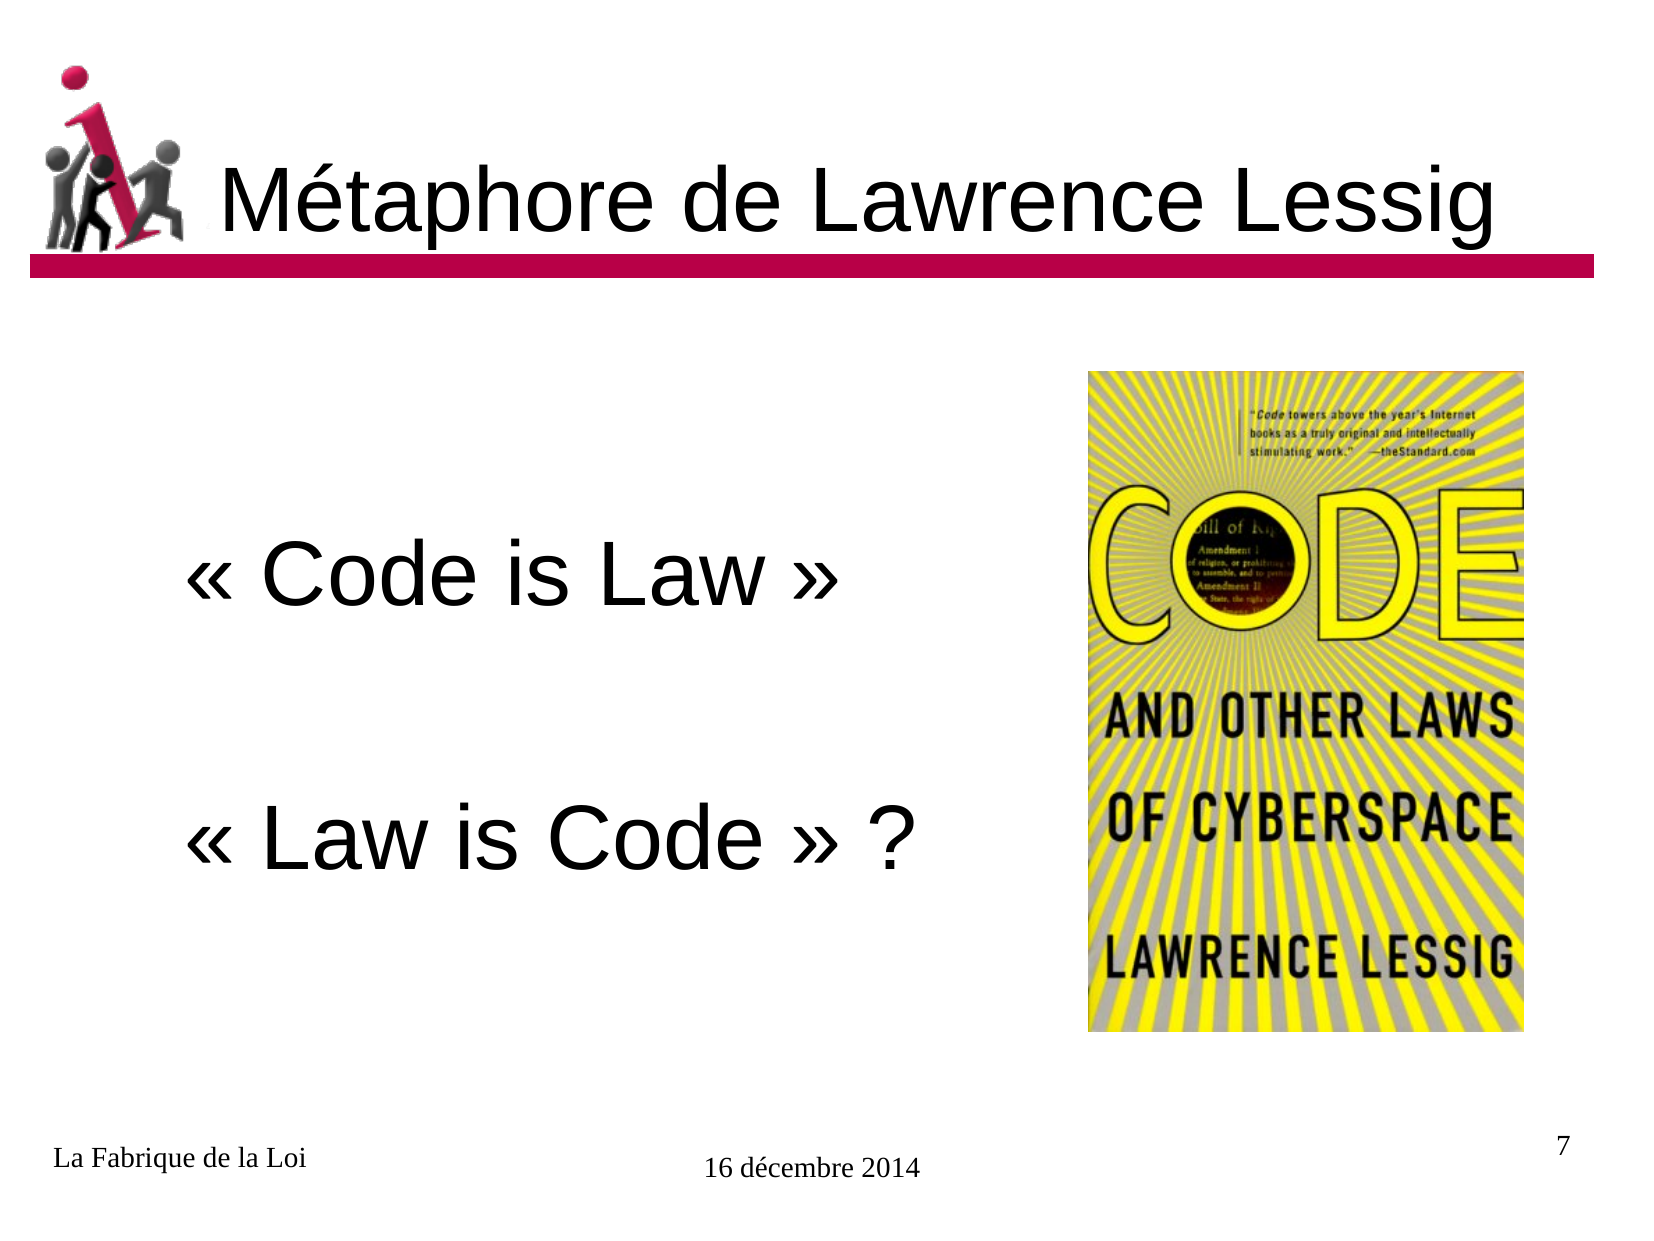

# Métaphore de Lawrence Lessig
 « Code is Law »
 « Law is Code » ?
7